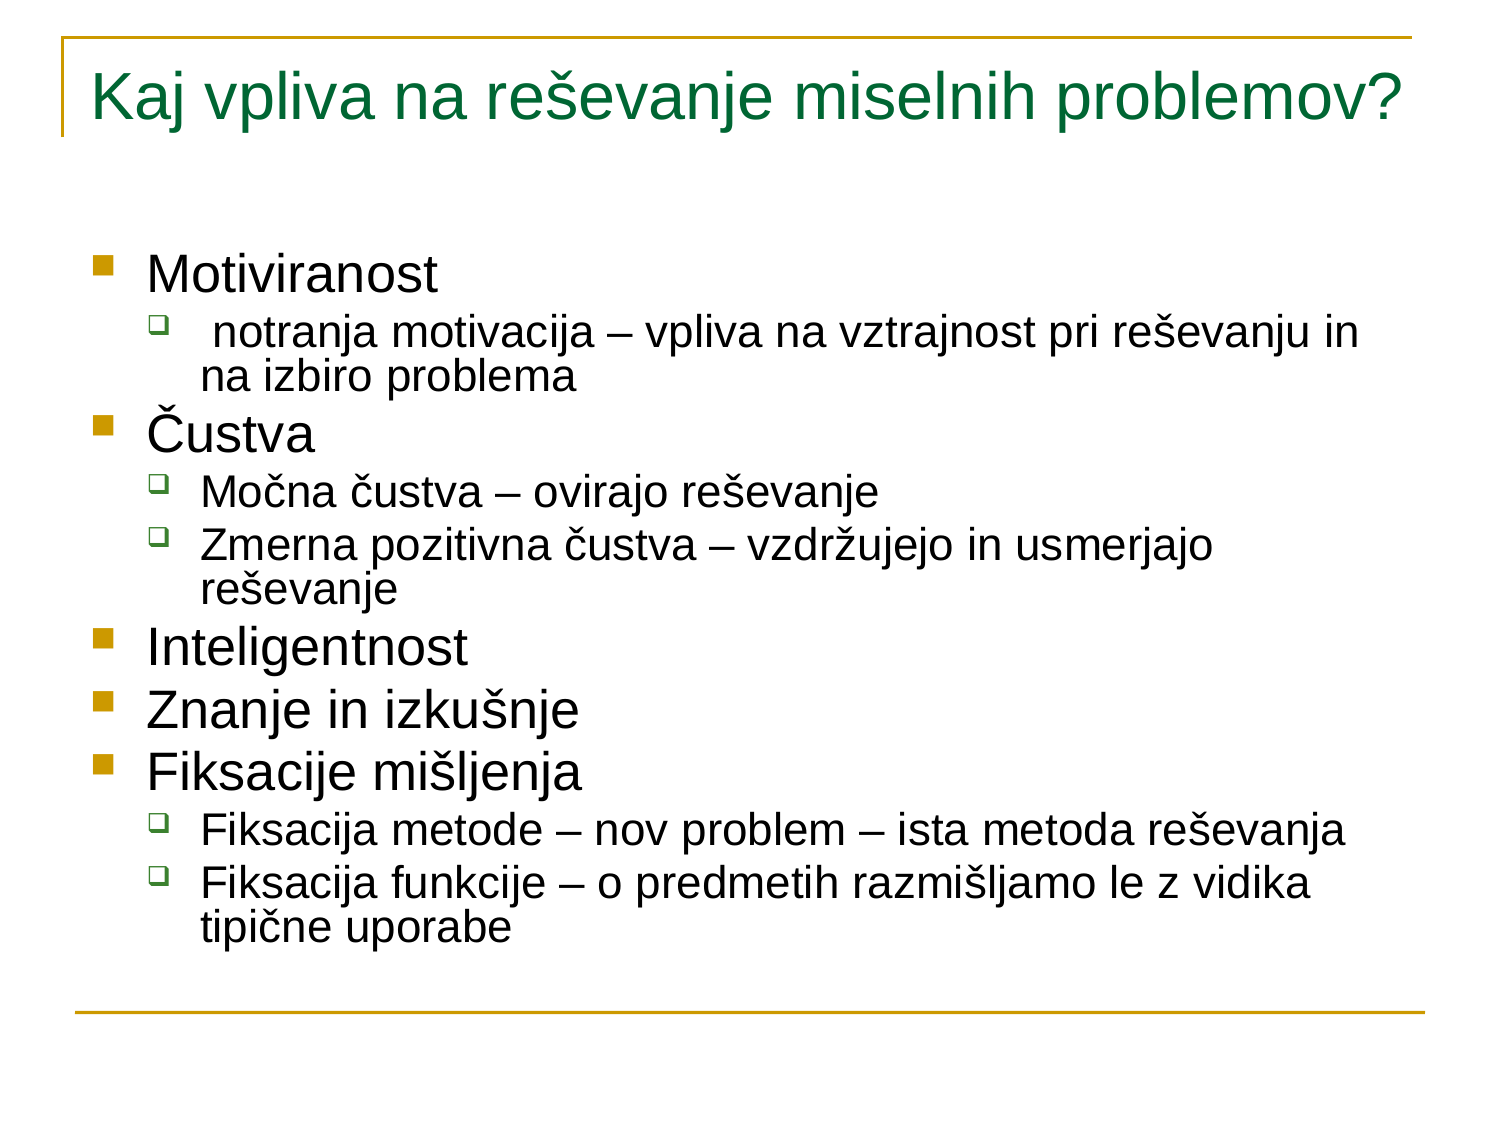

# Kaj vpliva na reševanje miselnih problemov?
Motiviranost
 notranja motivacija – vpliva na vztrajnost pri reševanju in na izbiro problema
Čustva
Močna čustva – ovirajo reševanje
Zmerna pozitivna čustva – vzdržujejo in usmerjajo reševanje
Inteligentnost
Znanje in izkušnje
Fiksacije mišljenja
Fiksacija metode – nov problem – ista metoda reševanja
Fiksacija funkcije – o predmetih razmišljamo le z vidika tipične uporabe